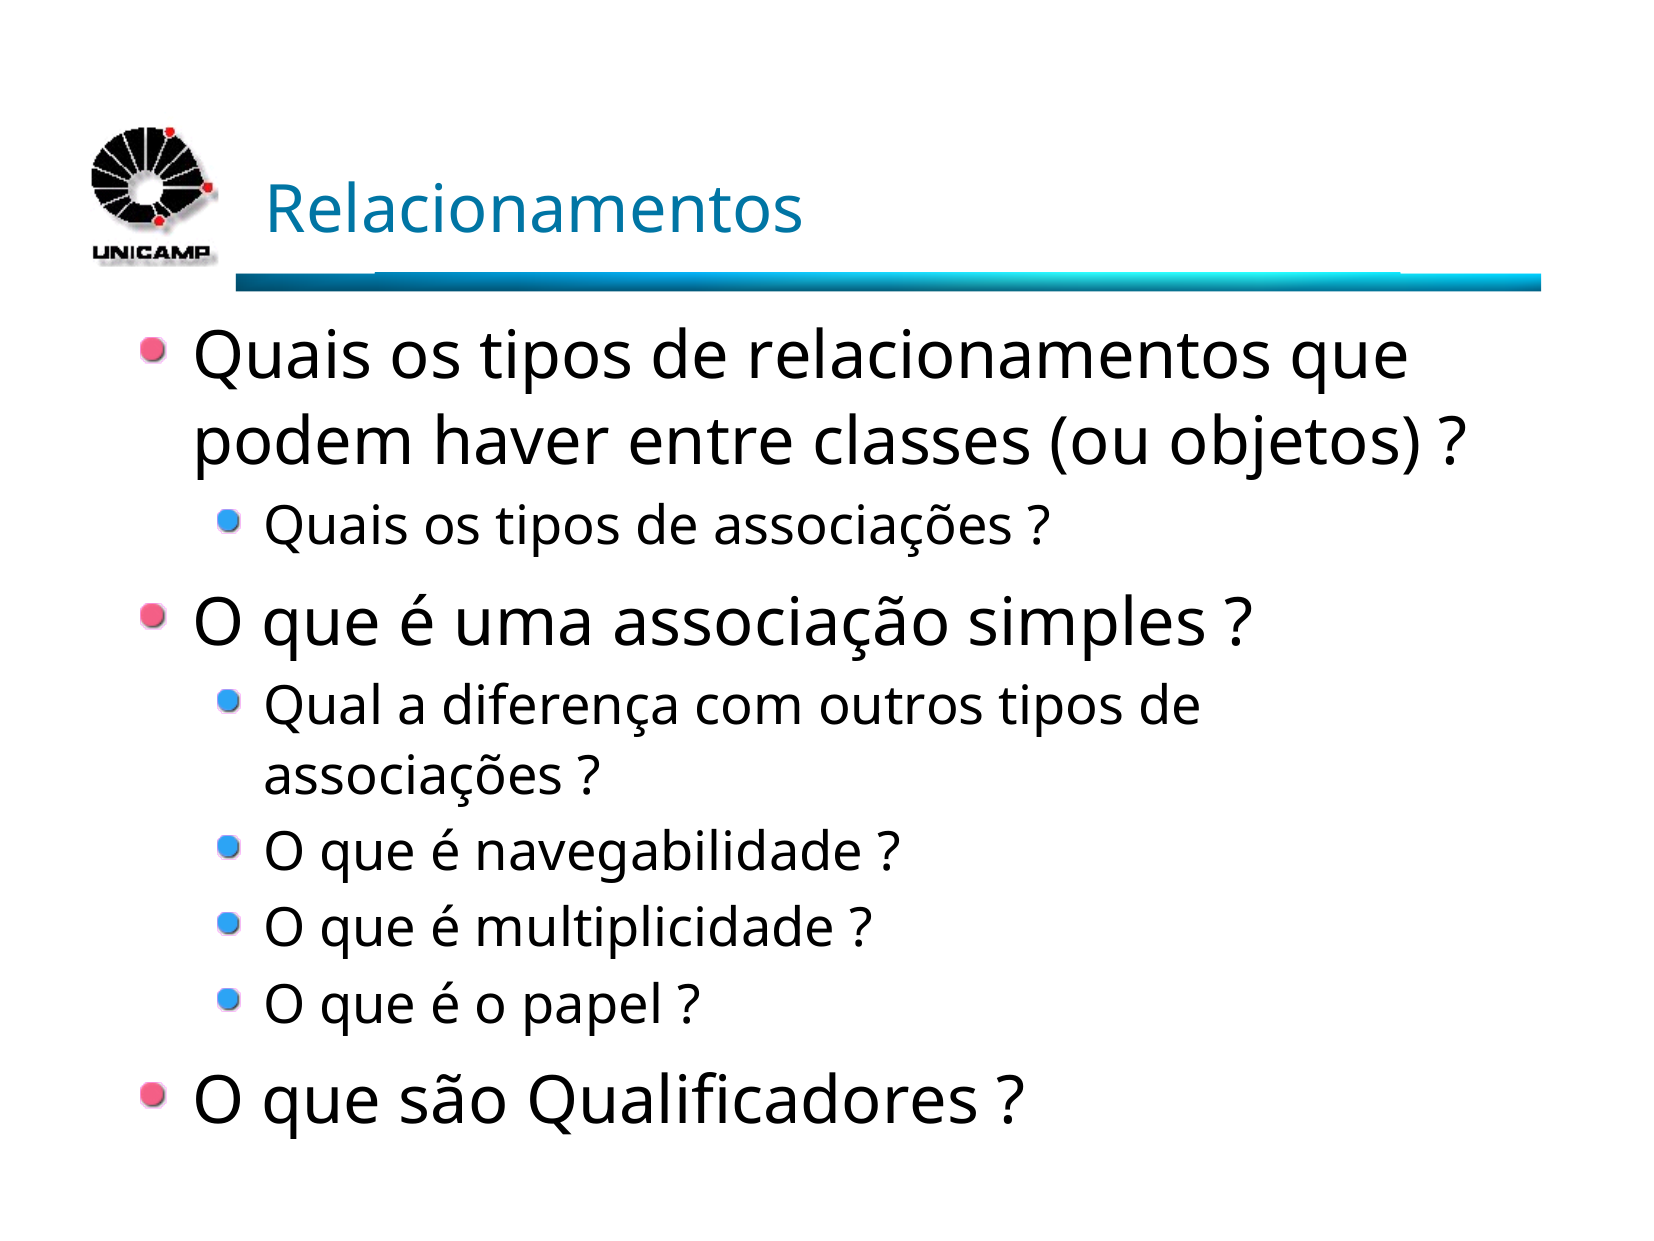

# Relacionamentos
Quais os tipos de relacionamentos que podem haver entre classes (ou objetos) ?
Quais os tipos de associações ?
O que é uma associação simples ?
Qual a diferença com outros tipos de associações ?
O que é navegabilidade ?
O que é multiplicidade ?
O que é o papel ?
O que são Qualificadores ?